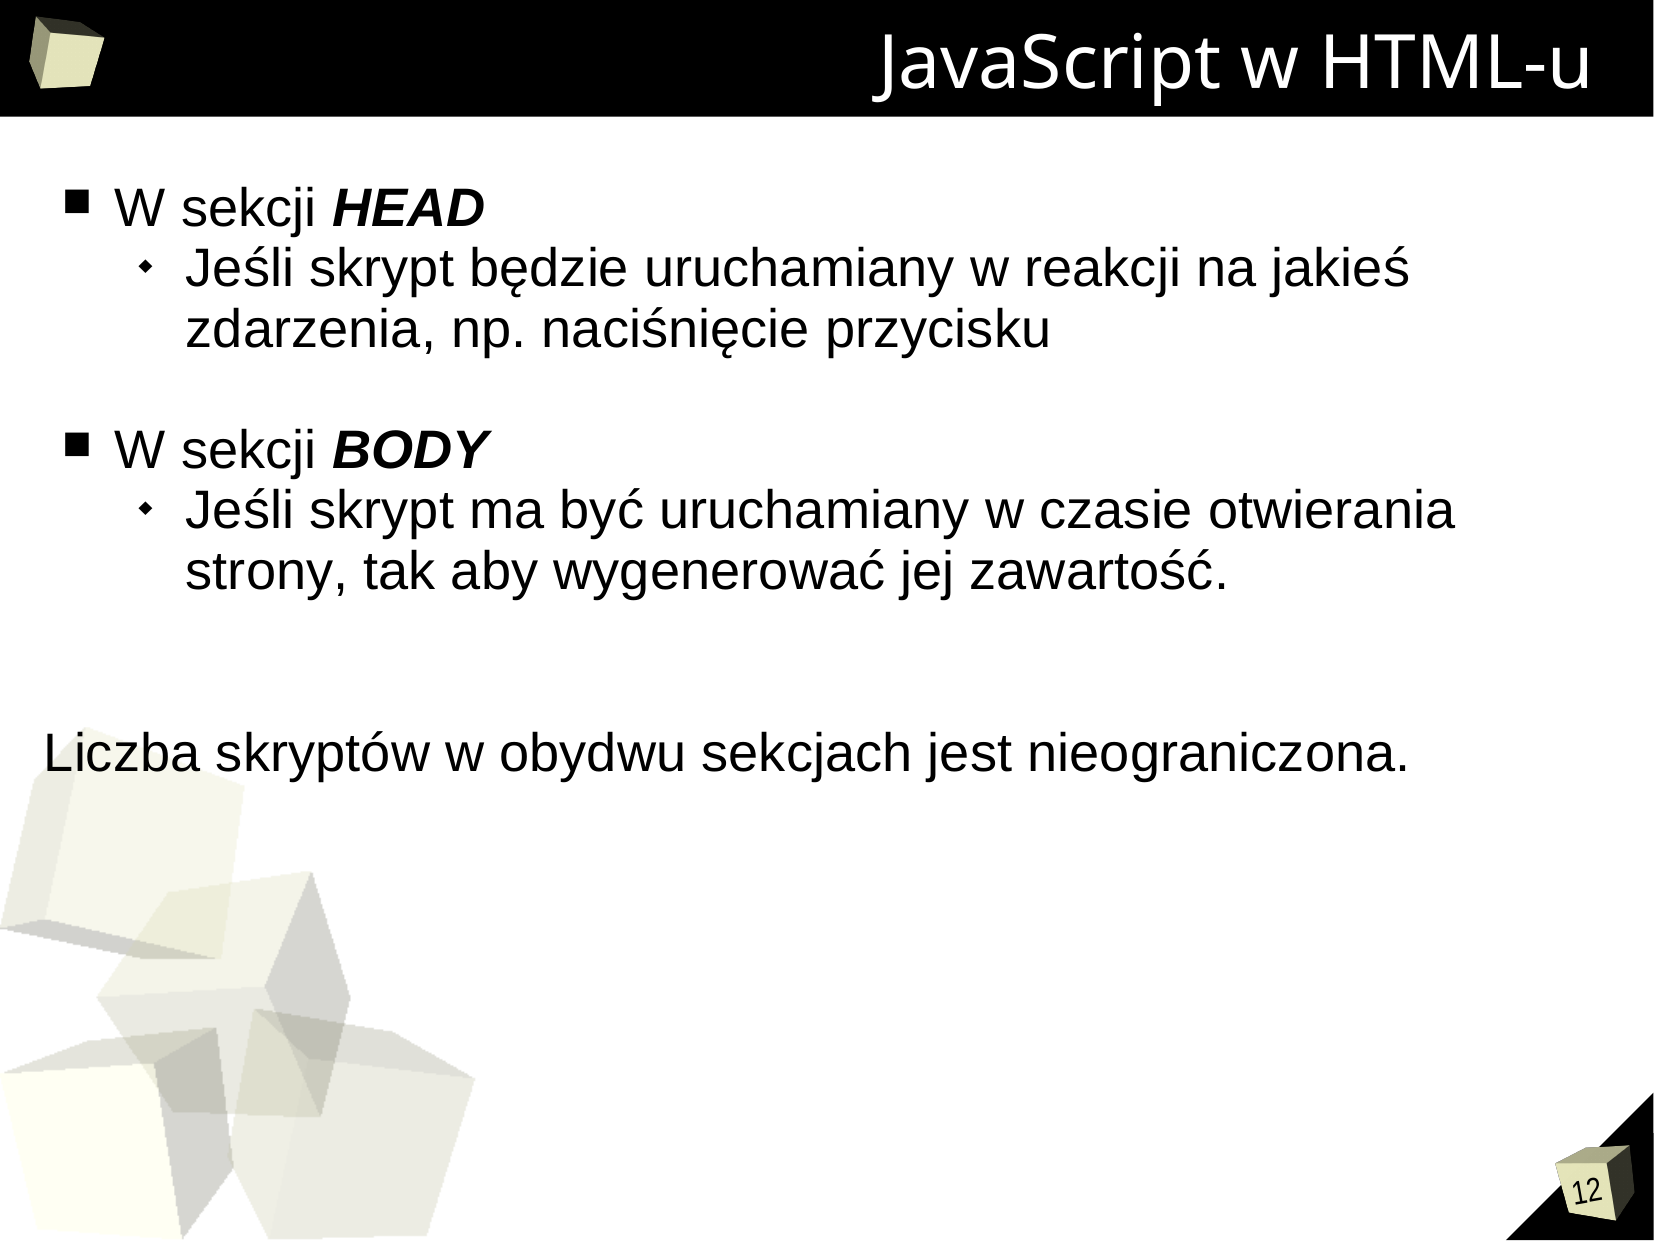

# JavaScript w HTML-u
W sekcji HEAD
Jeśli skrypt będzie uruchamiany w reakcji na jakieś zdarzenia, np. naciśnięcie przycisku
W sekcji BODY
Jeśli skrypt ma być uruchamiany w czasie otwierania strony, tak aby wygenerować jej zawartość.
Liczba skryptów w obydwu sekcjach jest nieograniczona.